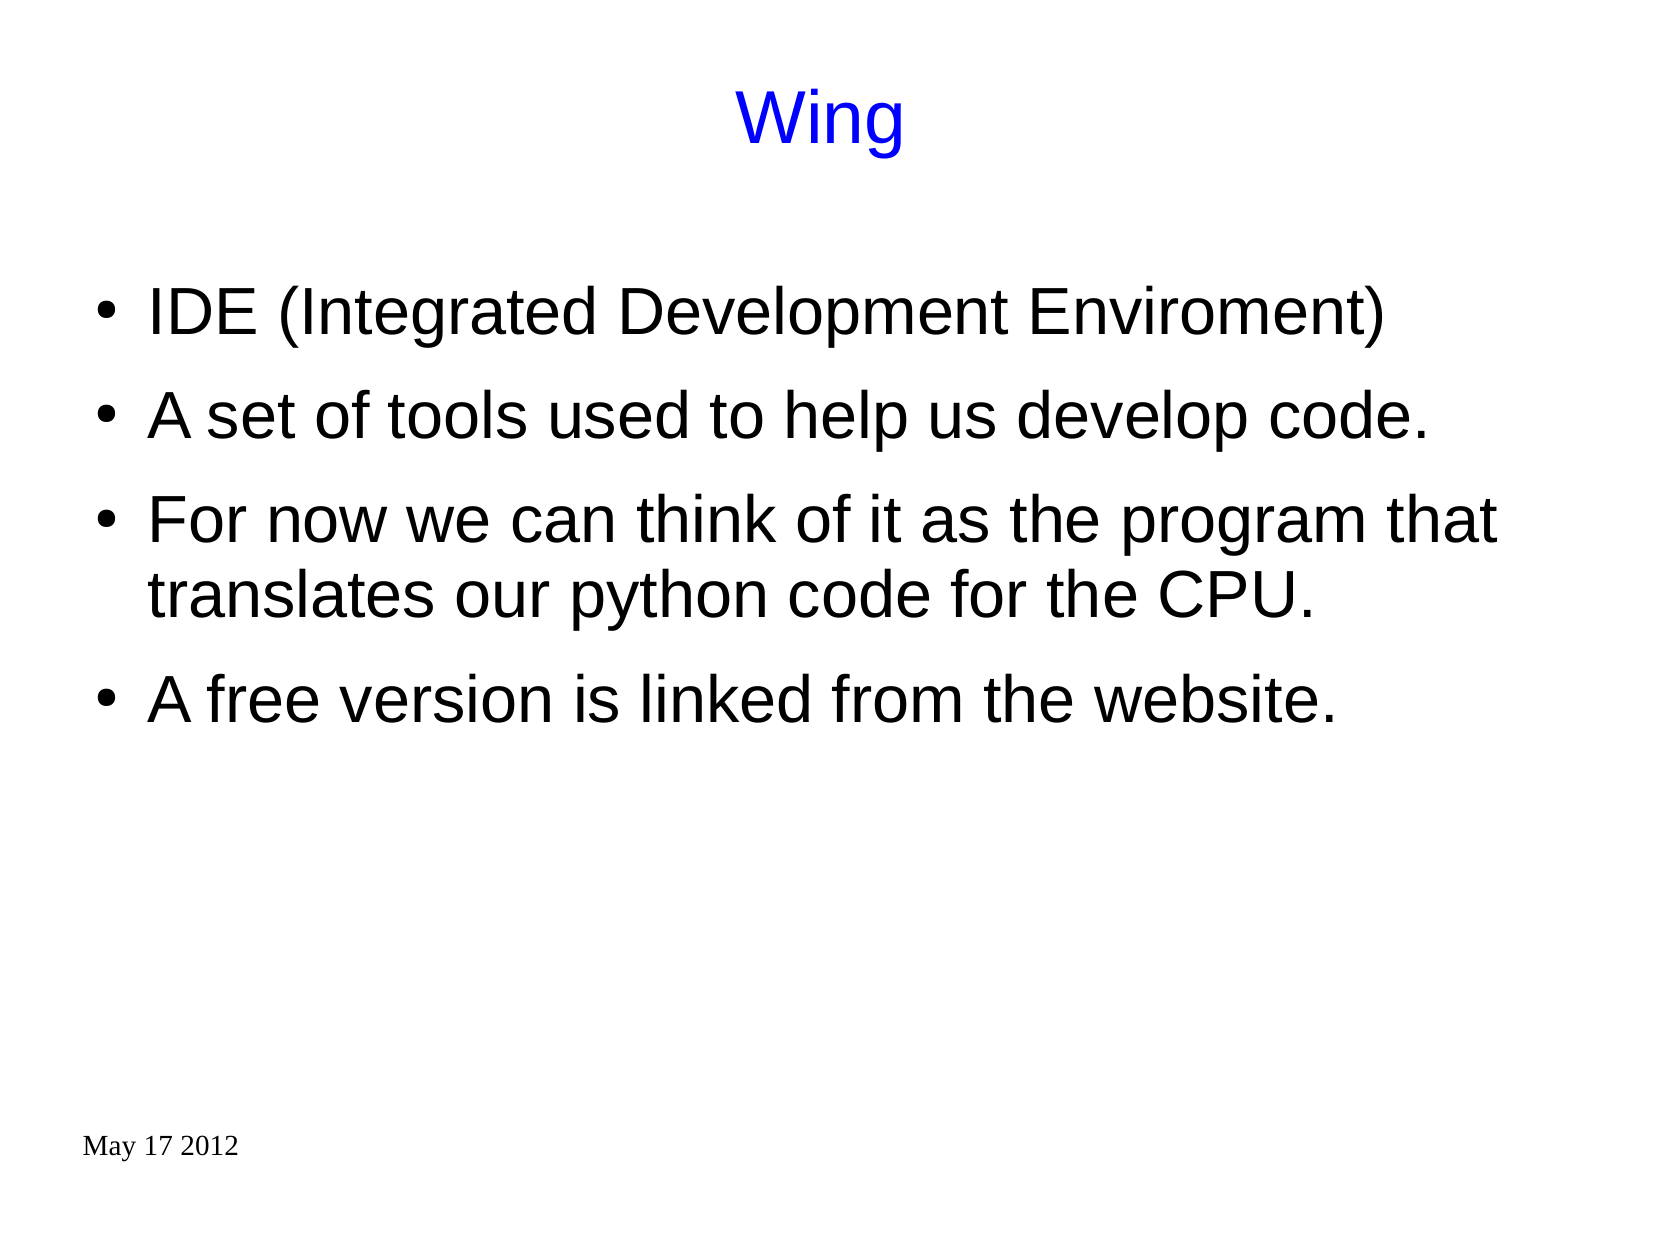

# Wing
IDE (Integrated Development Enviroment)
A set of tools used to help us develop code.
For now we can think of it as the program that translates our python code for the CPU.
A free version is linked from the website.
May 17 2012